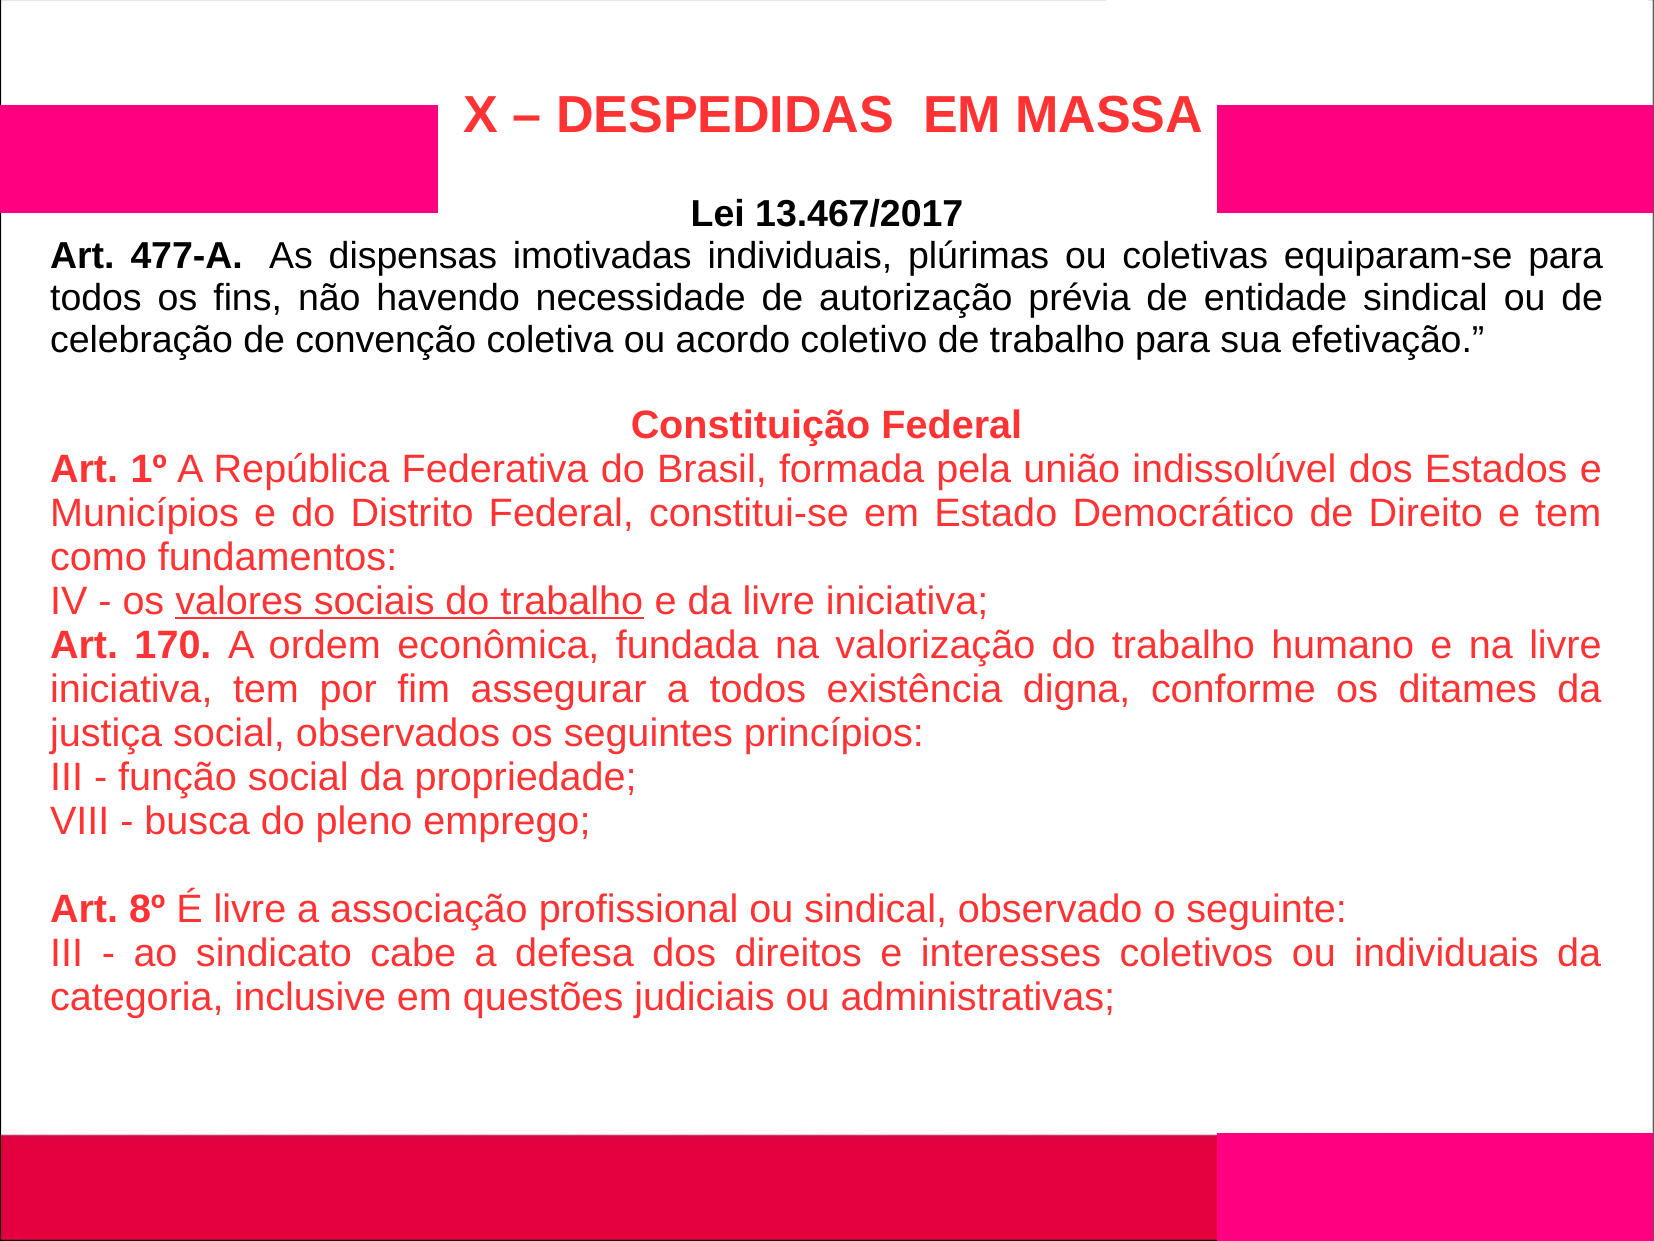

X – DESPEDIDAS EM MASSA
Lei 13.467/2017
Art. 477-A.  As dispensas imotivadas individuais, plúrimas ou coletivas equiparam-se para todos os fins, não havendo necessidade de autorização prévia de entidade sindical ou de celebração de convenção coletiva ou acordo coletivo de trabalho para sua efetivação.”
Constituição Federal
Art. 1º A República Federativa do Brasil, formada pela união indissolúvel dos Estados e Municípios e do Distrito Federal, constitui-se em Estado Democrático de Direito e tem como fundamentos:
IV - os valores sociais do trabalho e da livre iniciativa;
Art. 170. A ordem econômica, fundada na valorização do trabalho humano e na livre iniciativa, tem por fim assegurar a todos existência digna, conforme os ditames da justiça social, observados os seguintes princípios:
III - função social da propriedade;
VIII - busca do pleno emprego;
Art. 8º É livre a associação profissional ou sindical, observado o seguinte:
III - ao sindicato cabe a defesa dos direitos e interesses coletivos ou individuais da categoria, inclusive em questões judiciais ou administrativas;